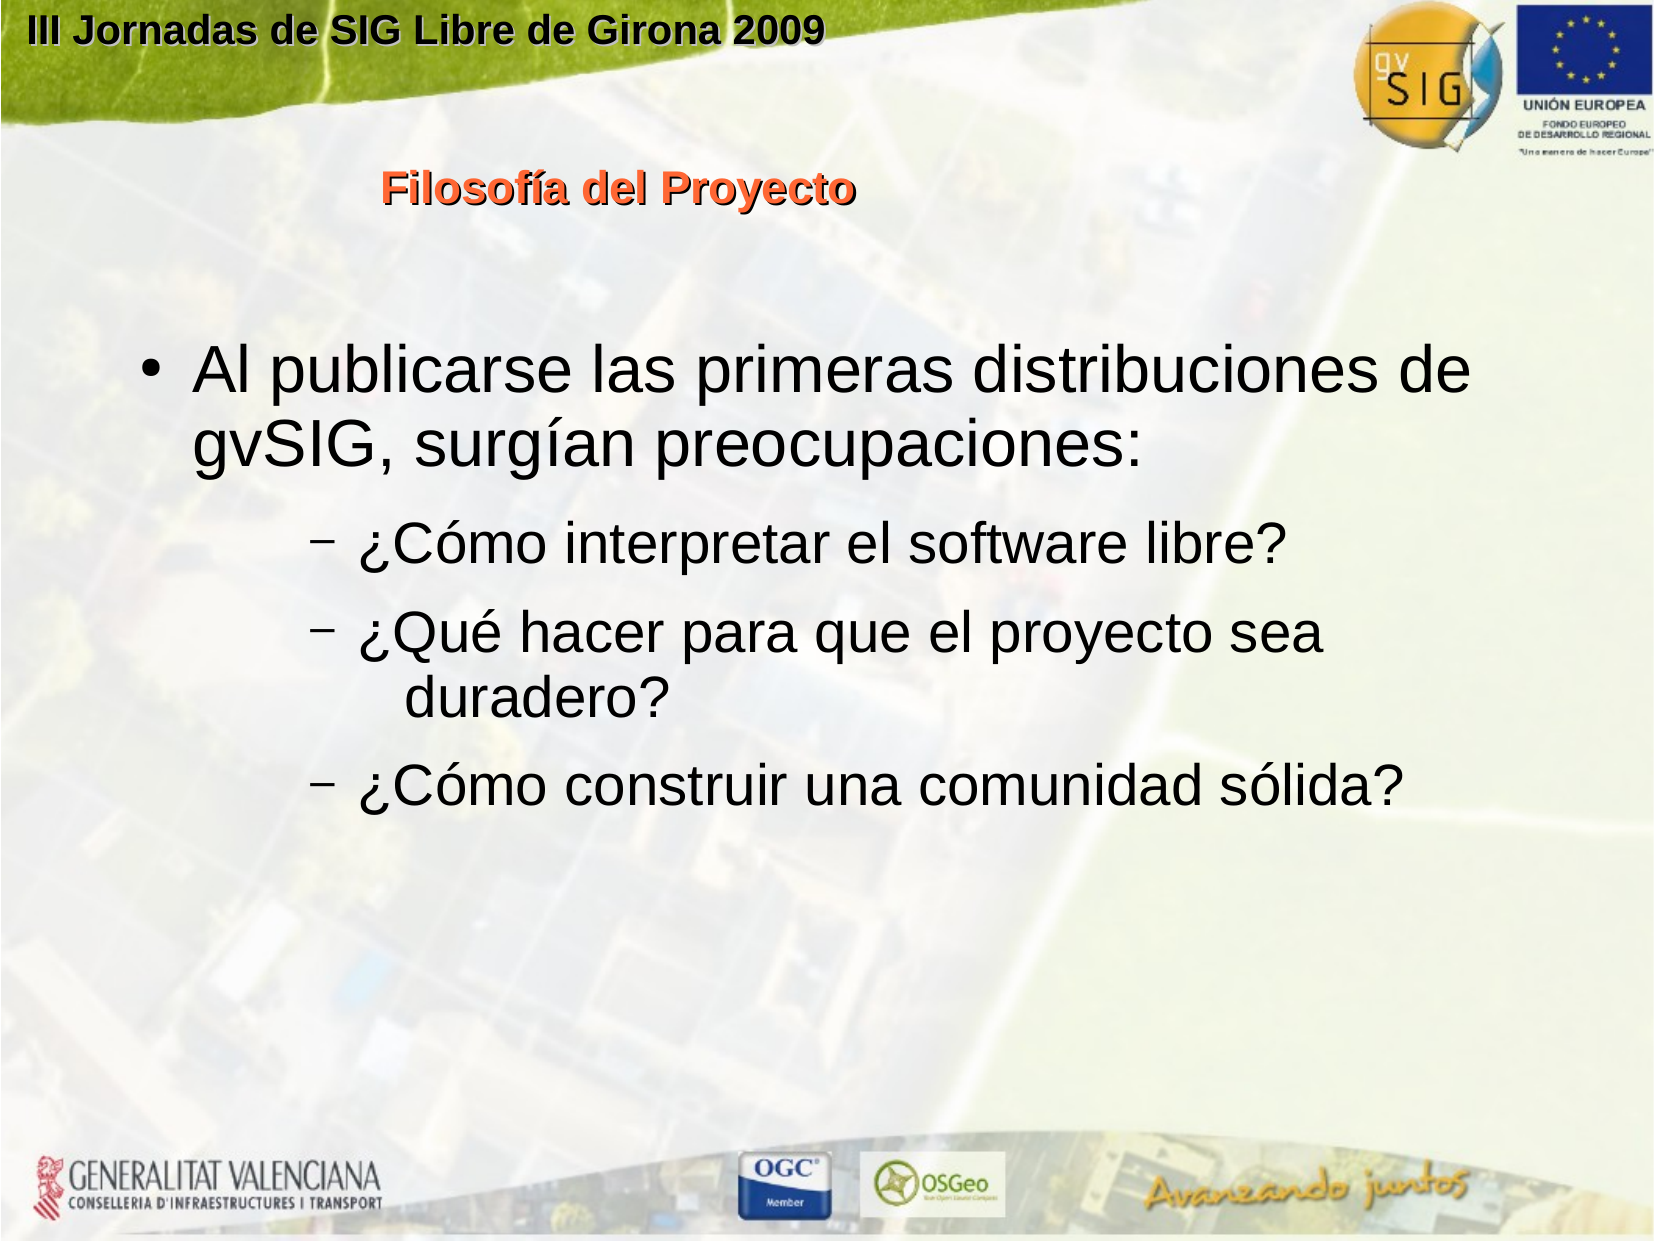

#
Filosofía del Proyecto
Al publicarse las primeras distribuciones de gvSIG, surgían preocupaciones:
¿Cómo interpretar el software libre?
¿Qué hacer para que el proyecto sea duradero?
¿Cómo construir una comunidad sólida?